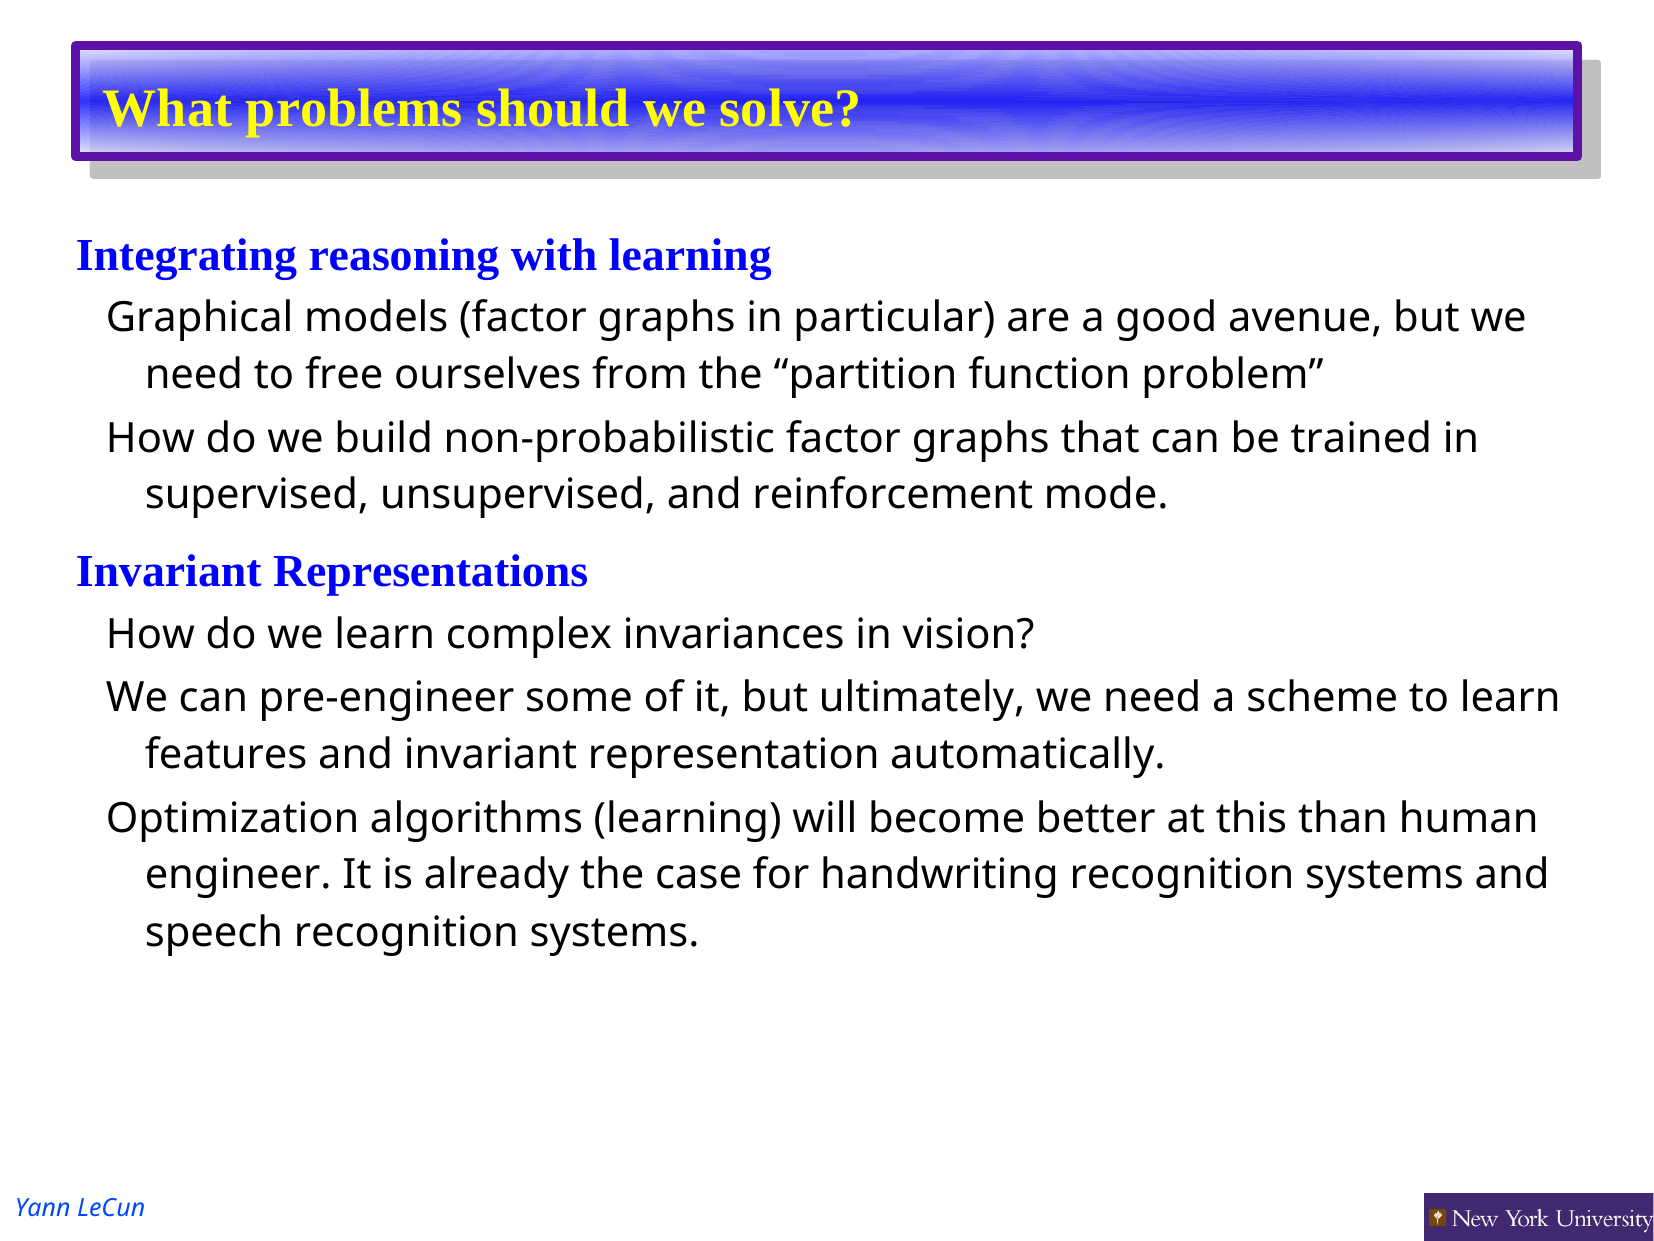

# What problems should we solve?
Integrating reasoning with learning
Graphical models (factor graphs in particular) are a good avenue, but we need to free ourselves from the “partition function problem”
How do we build non-probabilistic factor graphs that can be trained in supervised, unsupervised, and reinforcement mode.
Invariant Representations
How do we learn complex invariances in vision?
We can pre-engineer some of it, but ultimately, we need a scheme to learn features and invariant representation automatically.
Optimization algorithms (learning) will become better at this than human engineer. It is already the case for handwriting recognition systems and speech recognition systems.